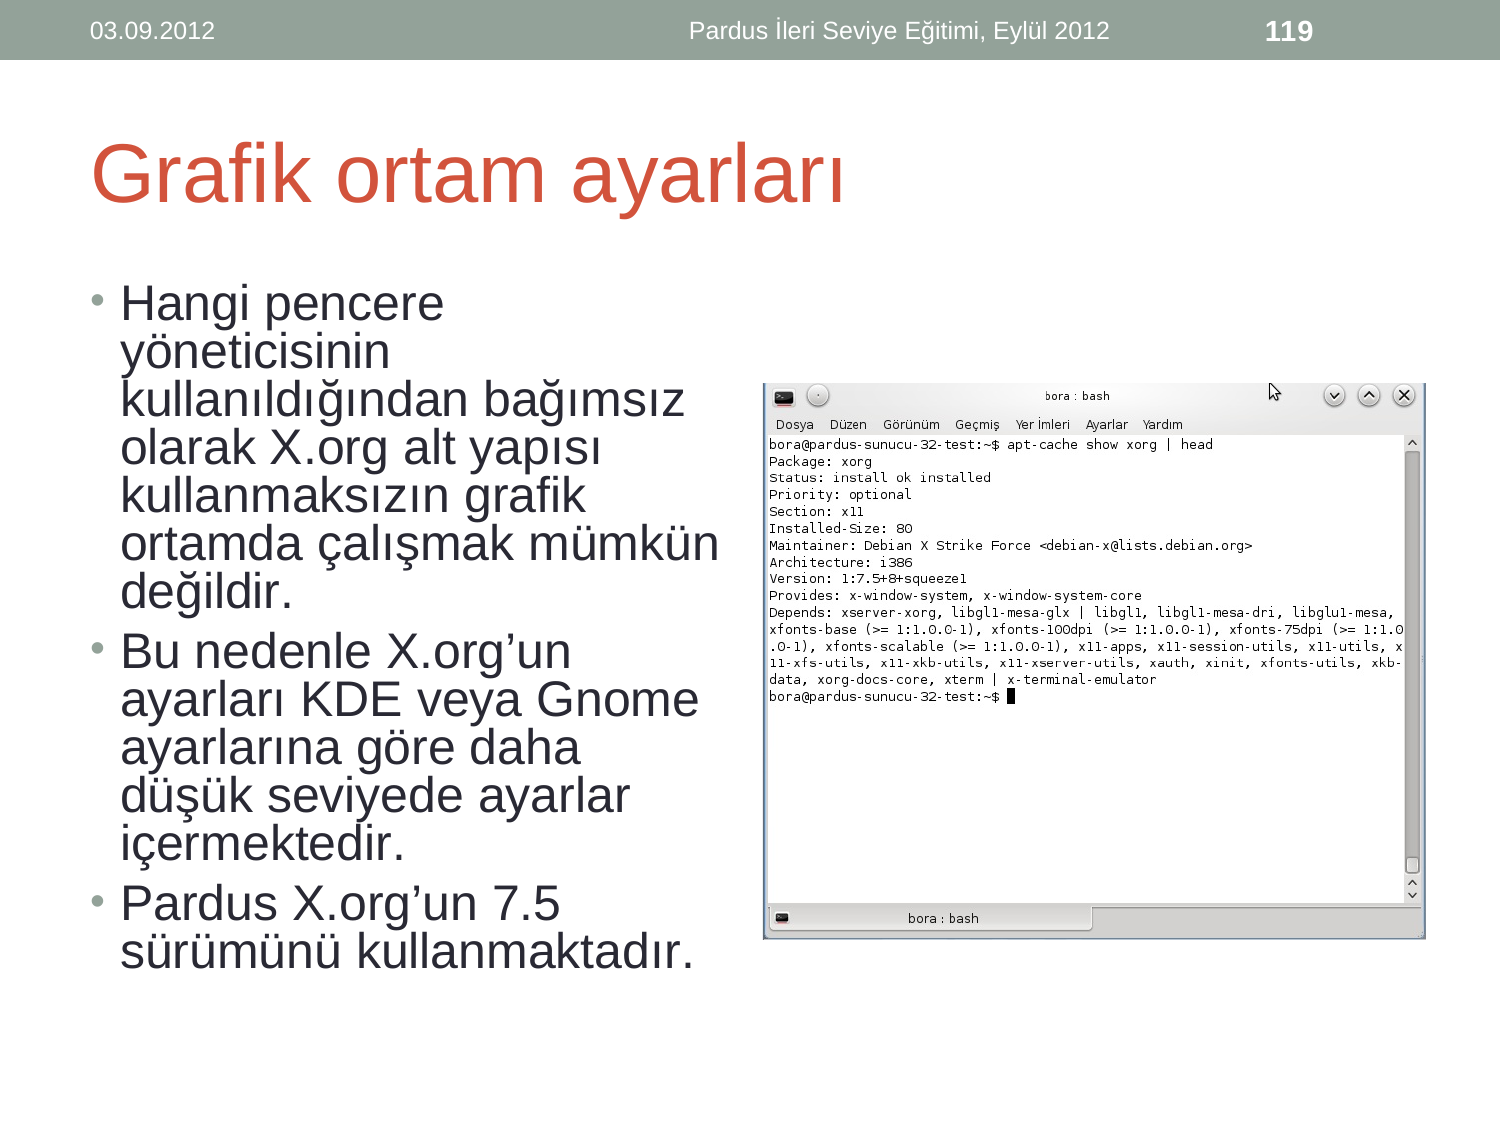

03.09.2012
Pardus İleri Seviye Eğitimi, Eylül 2012
# Grafik ortam ayarları
Hangi pencere yöneticisinin kullanıldığından bağımsız olarak X.org alt yapısı kullanmaksızın grafik ortamda çalışmak mümkün değildir.
Bu nedenle X.org’un ayarları KDE veya Gnome ayarlarına göre daha düşük seviyede ayarlar içermektedir.
Pardus X.org’un 7.5 sürümünü kullanmaktadır.